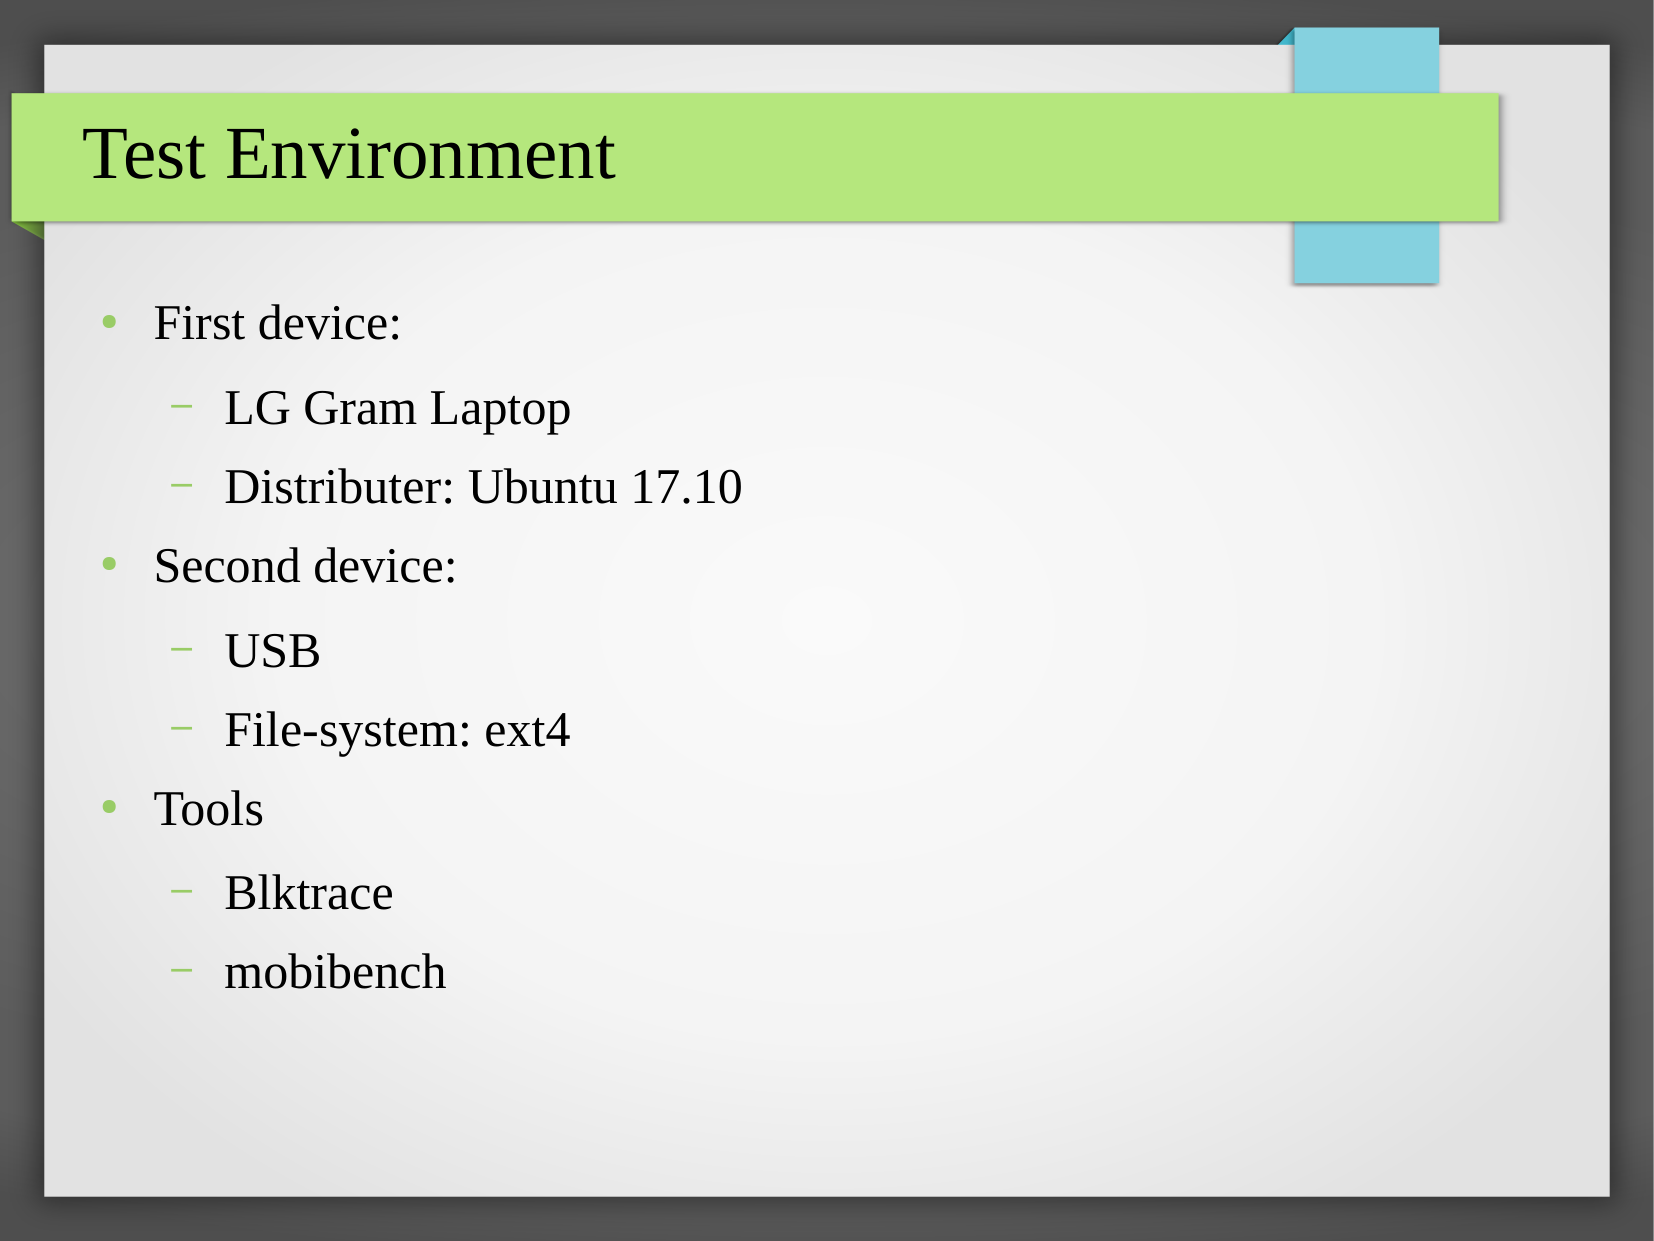

# Test Environment
First device:
LG Gram Laptop
Distributer: Ubuntu 17.10
Second device:
USB
File-system: ext4
Tools
Blktrace
mobibench